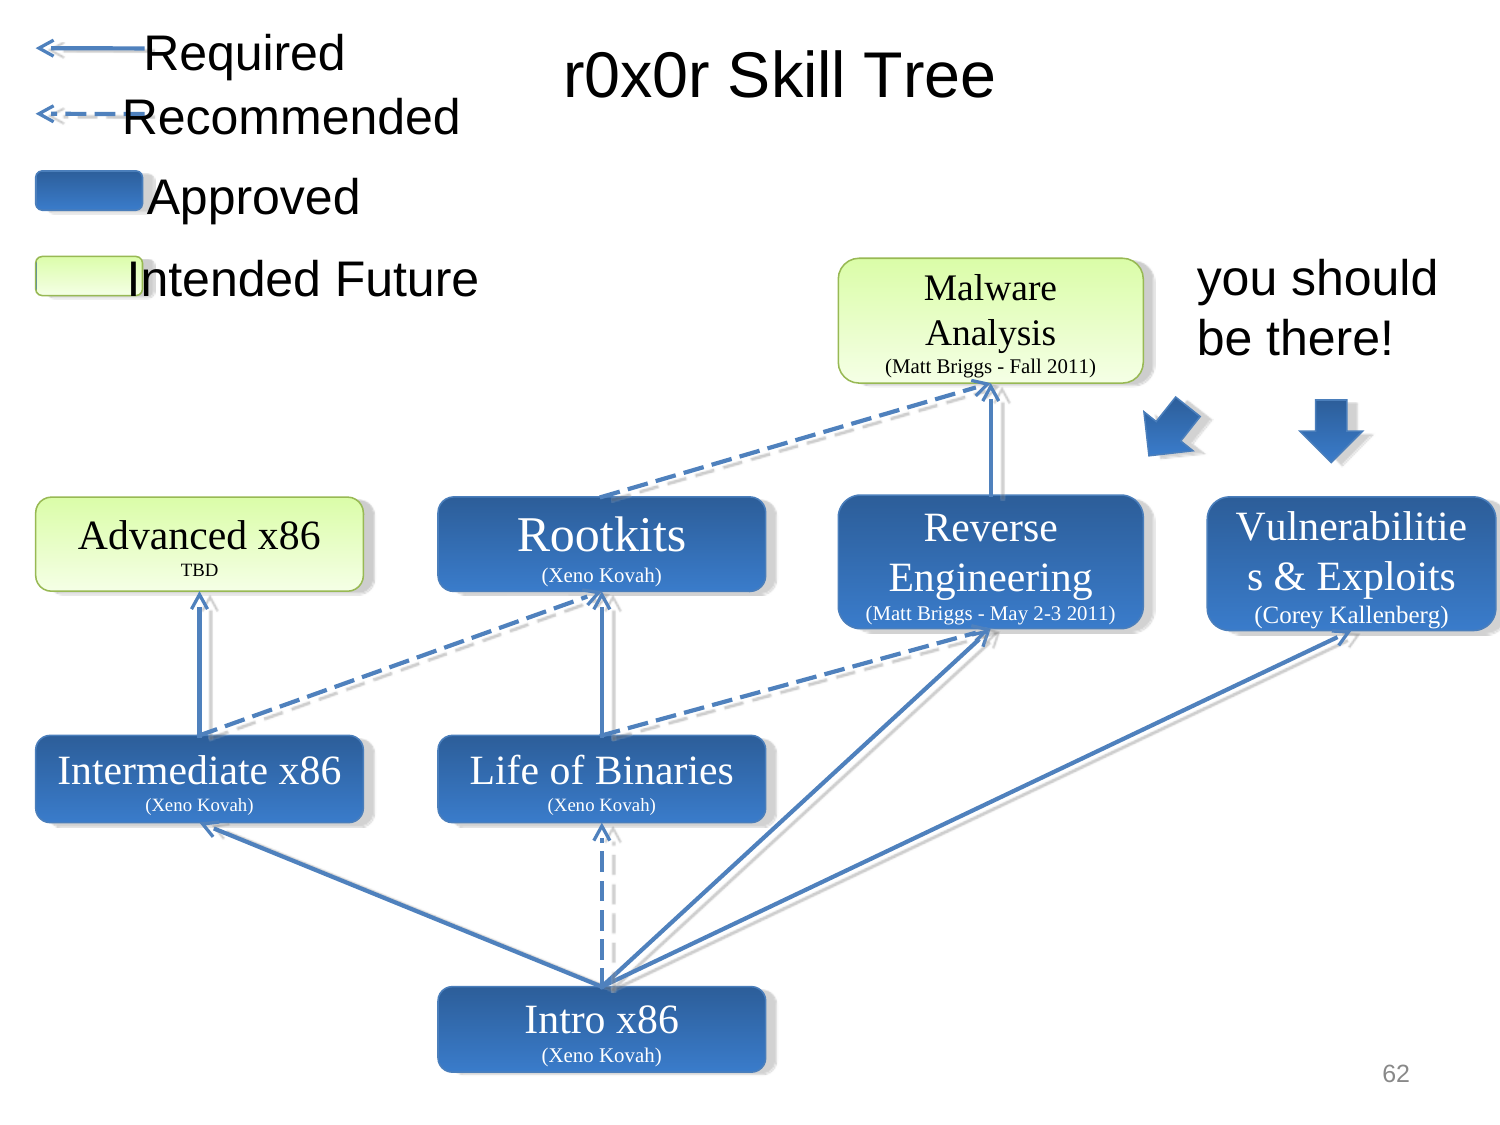

Required
r0x0r Skill Tree
Recommended
Approved
you should
be there!
Intended Future
Malware
Analysis
(Matt Briggs - Fall 2011)
Reverse Engineering
(Matt Briggs - May 2-3 2011)
Rootkits
(Xeno Kovah)
Vulnerabilities & Exploits
(Corey Kallenberg)
Advanced x86
TBD
Intermediate x86
(Xeno Kovah)
Life of Binaries
(Xeno Kovah)
Intro x86
(Xeno Kovah)